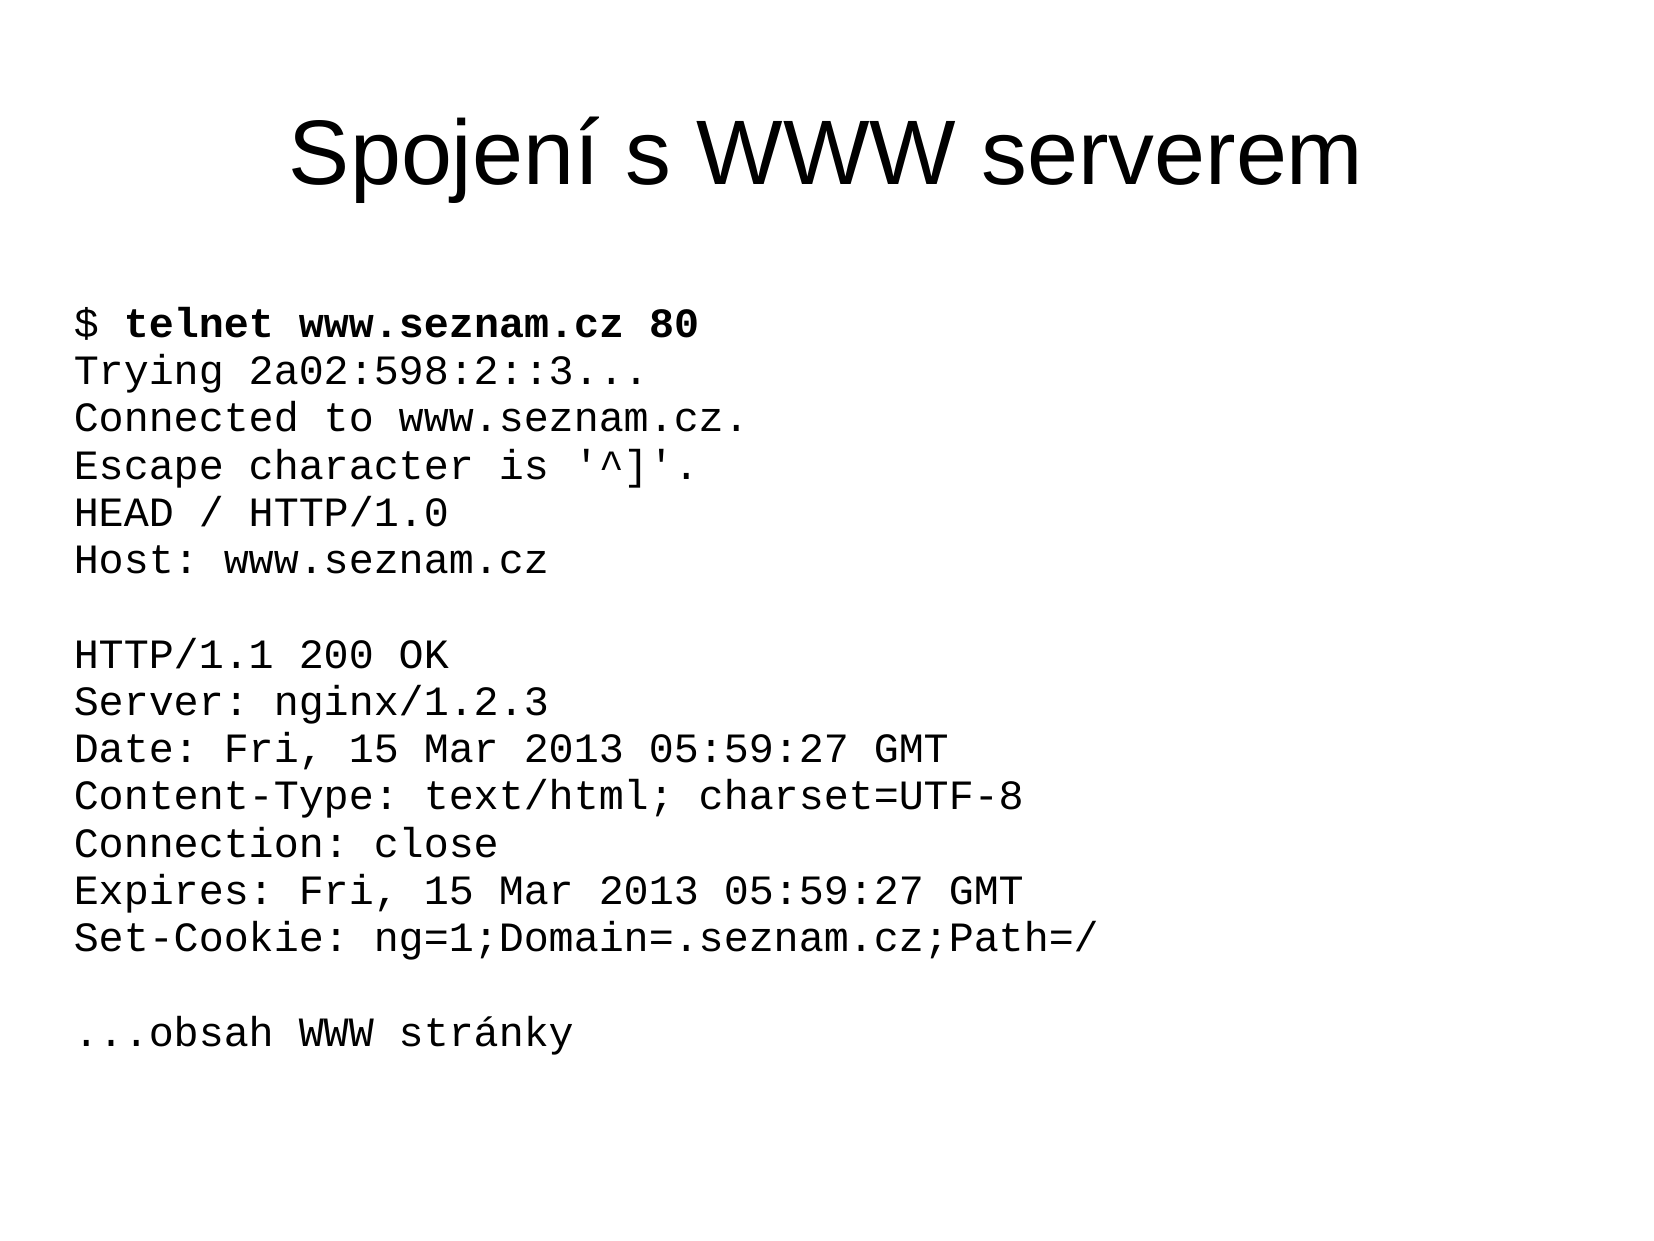

# Spojení s WWW serverem
$ telnet www.seznam.cz 80
Trying 2a02:598:2::3...
Connected to www.seznam.cz.
Escape character is '^]'.
HEAD / HTTP/1.0
Host: www.seznam.cz
HTTP/1.1 200 OK
Server: nginx/1.2.3
Date: Fri, 15 Mar 2013 05:59:27 GMT
Content-Type: text/html; charset=UTF-8
Connection: close
Expires: Fri, 15 Mar 2013 05:59:27 GMT
Set-Cookie: ng=1;Domain=.seznam.cz;Path=/
...obsah WWW stránky